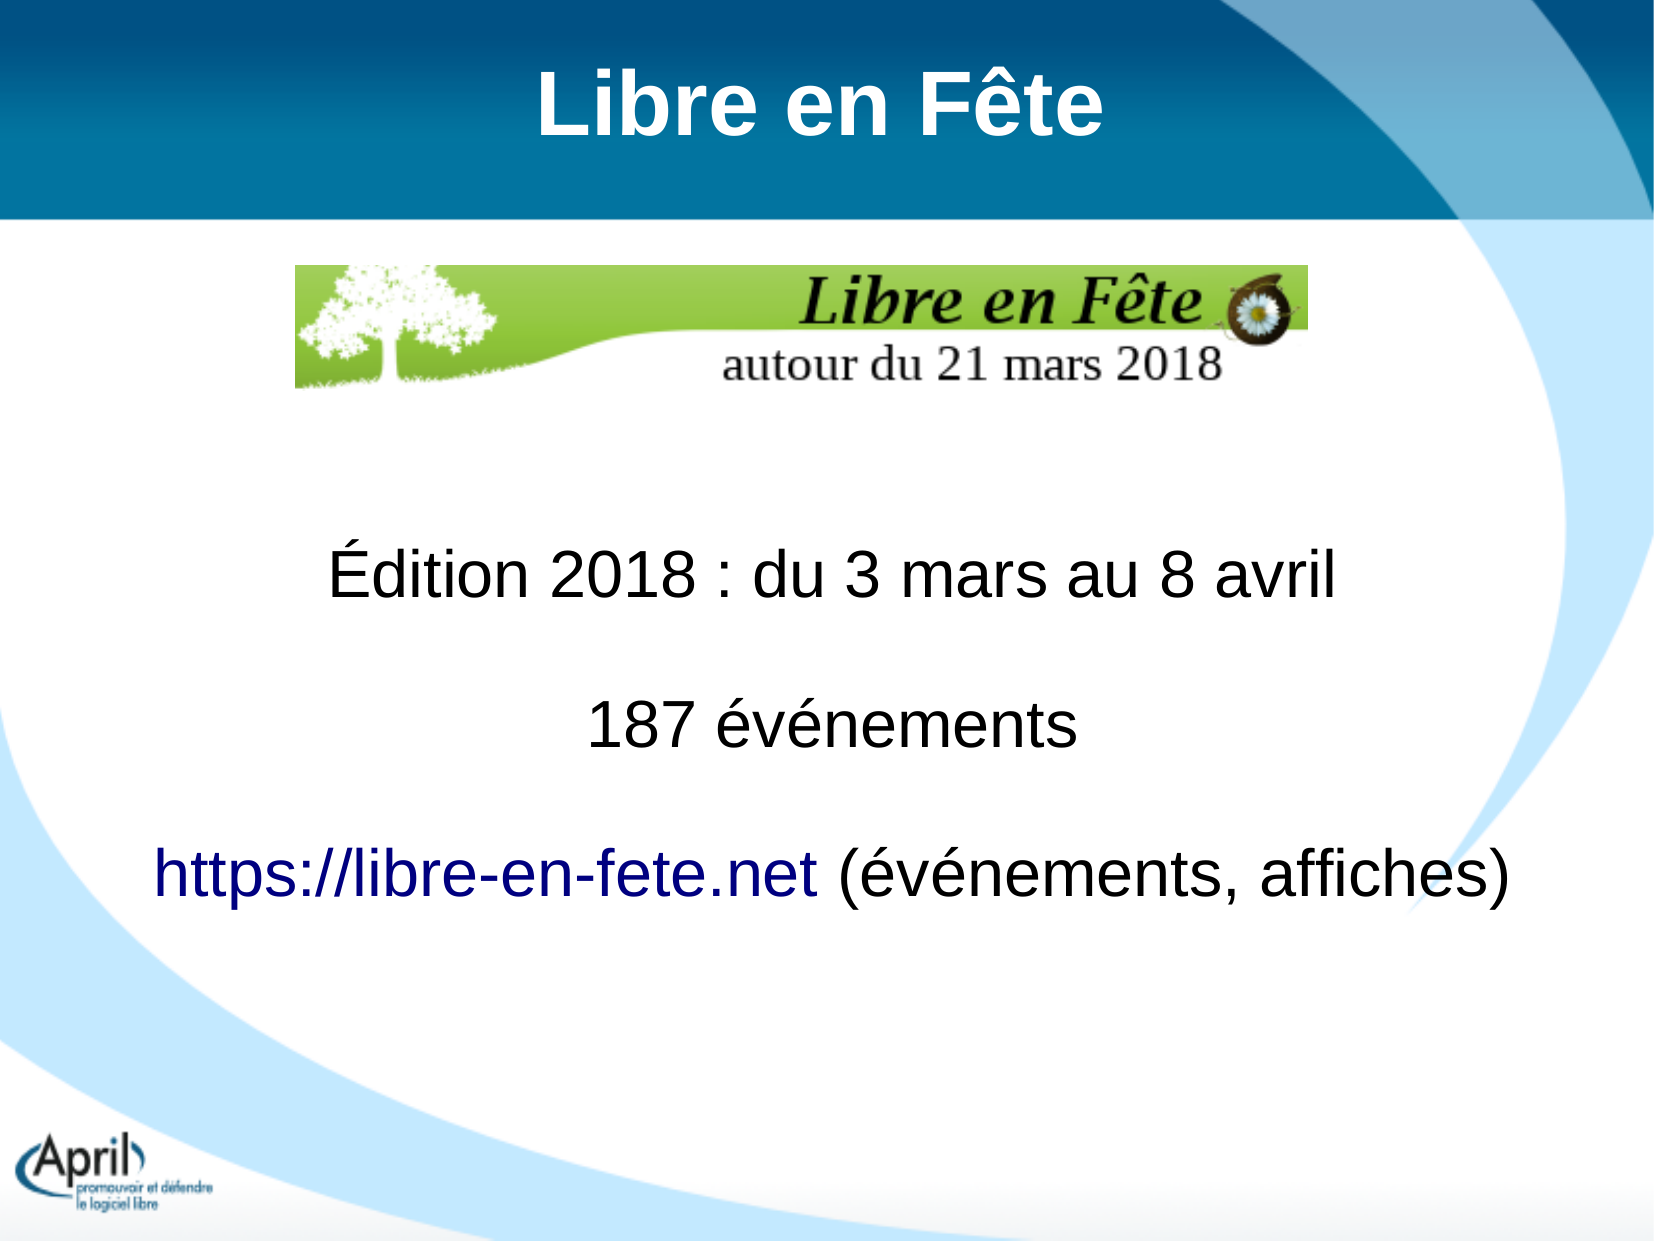

# Libre en Fête
Édition 2018 : du 3 mars au 8 avril
187 événements
https://libre-en-fete.net (événements, affiches)